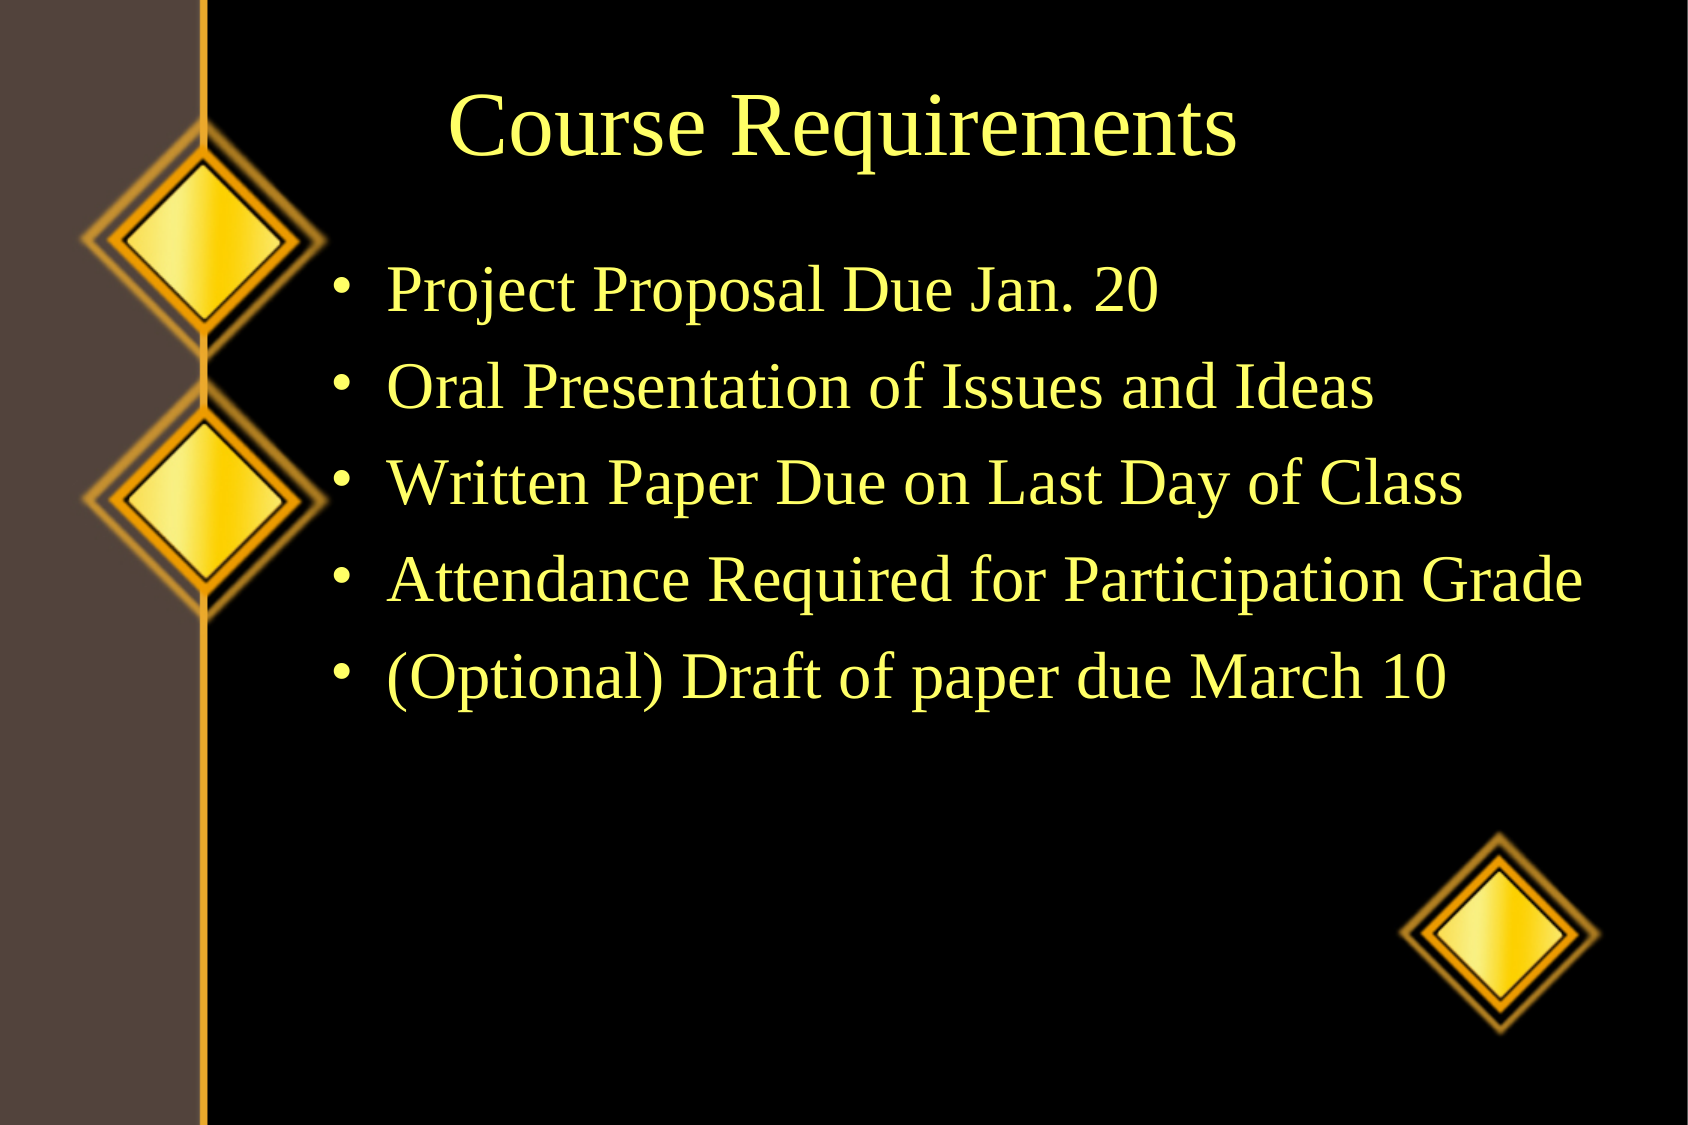

# Course Requirements
Project Proposal Due Jan. 20
Oral Presentation of Issues and Ideas
Written Paper Due on Last Day of Class
Attendance Required for Participation Grade
(Optional) Draft of paper due March 10